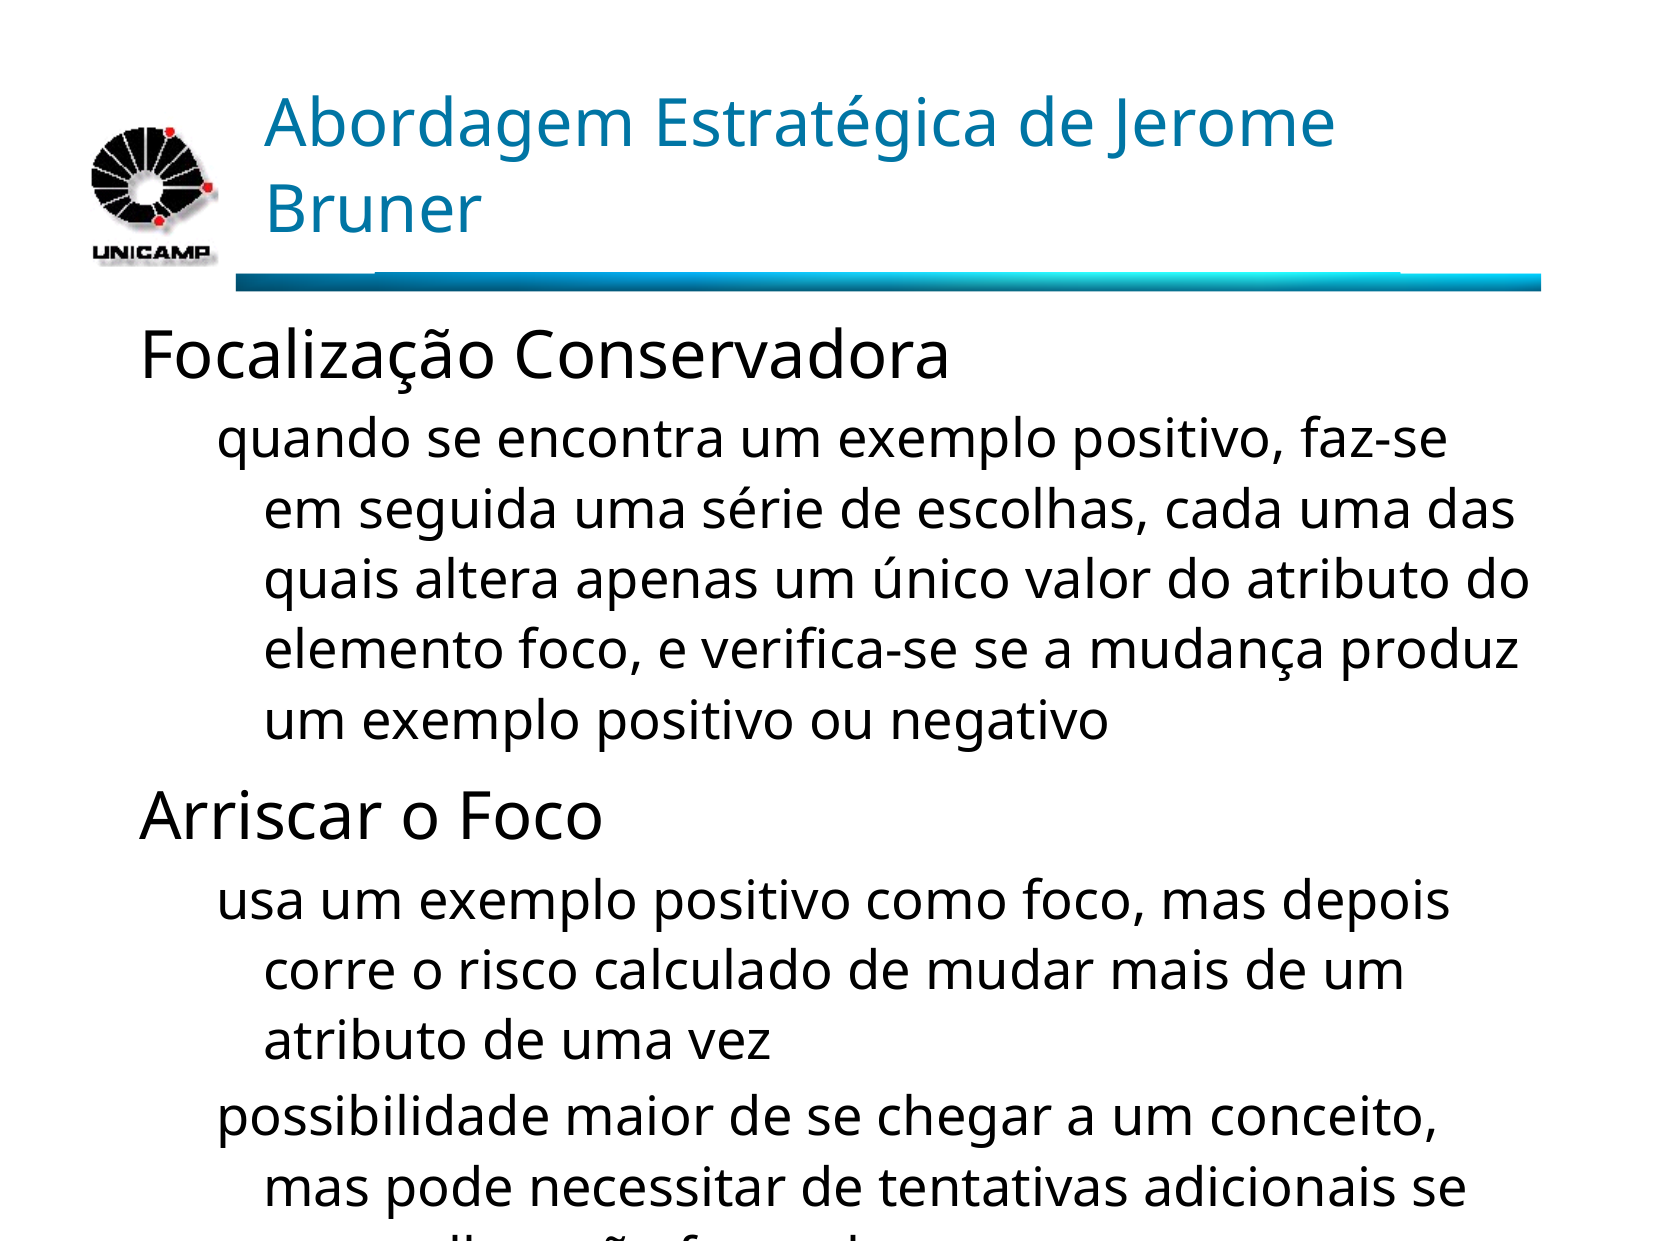

# Abordagem Estratégica de Jerome Bruner
Focalização Conservadora
quando se encontra um exemplo positivo, faz-se em seguida uma série de escolhas, cada uma das quais altera apenas um único valor do atributo do elemento foco, e verifica-se se a mudança produz um exemplo positivo ou negativo
Arriscar o Foco
usa um exemplo positivo como foco, mas depois corre o risco calculado de mudar mais de um atributo de uma vez
possibilidade maior de se chegar a um conceito, mas pode necessitar de tentativas adicionais se as escolhas não forem boas